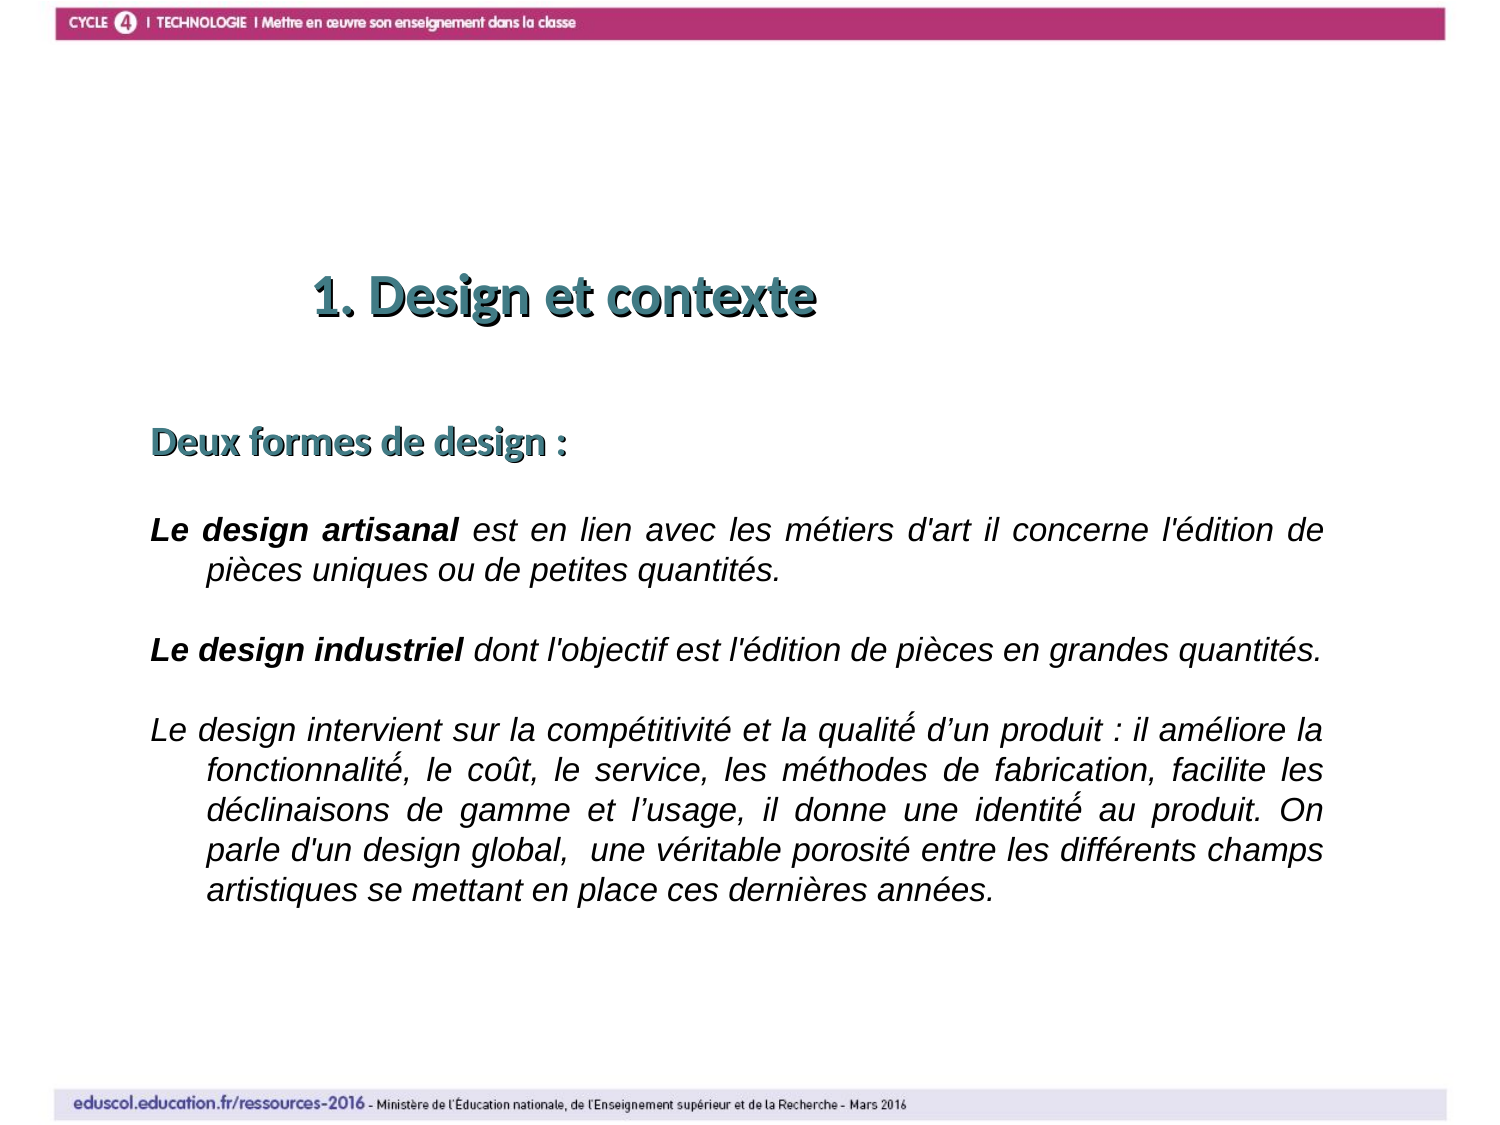

# 1. Design et contexte
Deux formes de design :
Le design artisanal est en lien avec les métiers d'art il concerne l'édition de pièces uniques ou de petites quantités.
Le design industriel dont l'objectif est l'édition de pièces en grandes quantités.
Le design intervient sur la compétitivité et la qualité́ d’un produit : il améliore la fonctionnalité́, le coût, le service, les méthodes de fabrication, facilite les déclinaisons de gamme et l’usage, il donne une identité́ au produit. On parle d'un design global, une véritable porosité entre les différents champs artistiques se mettant en place ces dernières années.